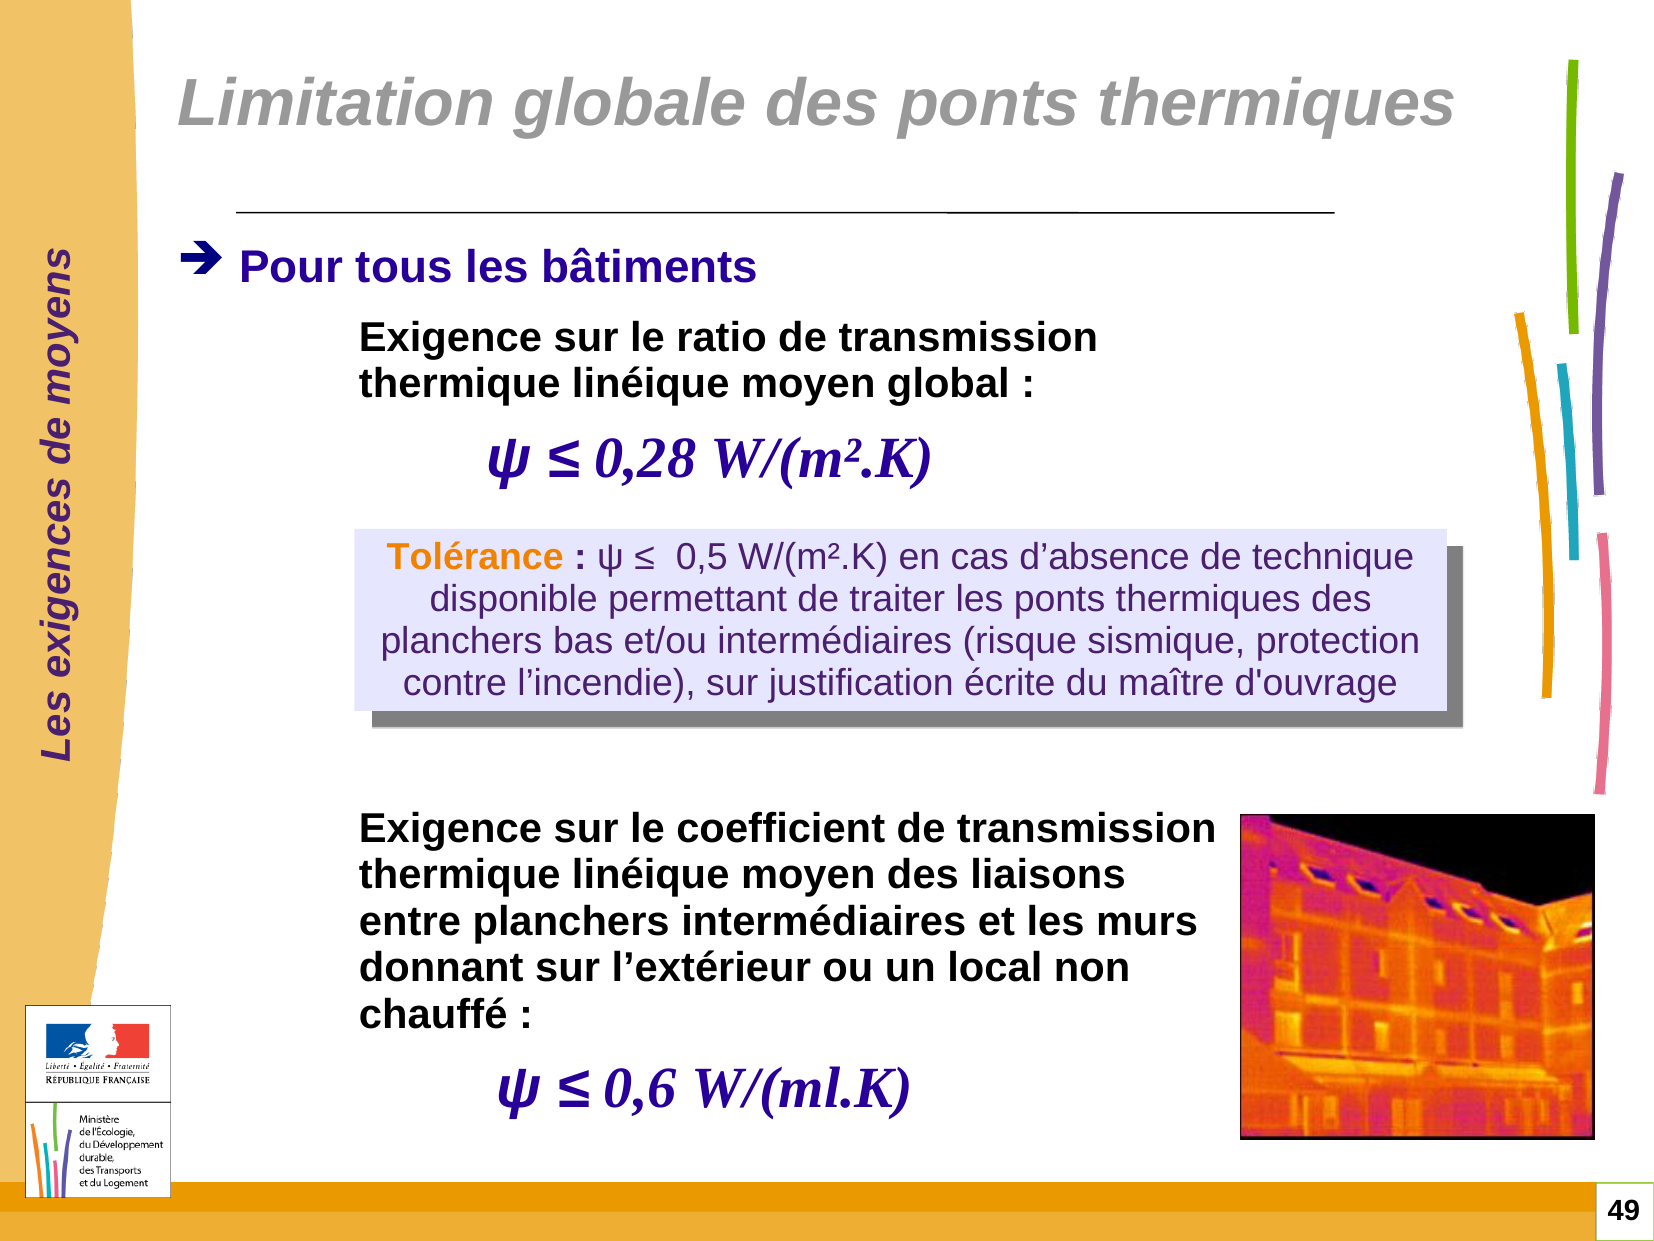

Limitation globale des ponts thermiques
# Pour tous les bâtiments
Exigence sur le ratio de transmission thermique linéique moyen global :
		ψ ≤ 0,28 W/(m².K)
Exigence sur le coefficient de transmission thermique linéique moyen des liaisons
entre planchers intermédiaires et les murs donnant sur l’extérieur ou un local non chauffé :
 ψ ≤ 0,6 W/(ml.K)
Les exigences de moyens
Tolérance : ψ ≤ 0,5 W/(m².K) en cas d’absence de technique disponible permettant de traiter les ponts thermiques des planchers bas et/ou intermédiaires (risque sismique, protection contre l’incendie), sur justification écrite du maître d'ouvrage
49